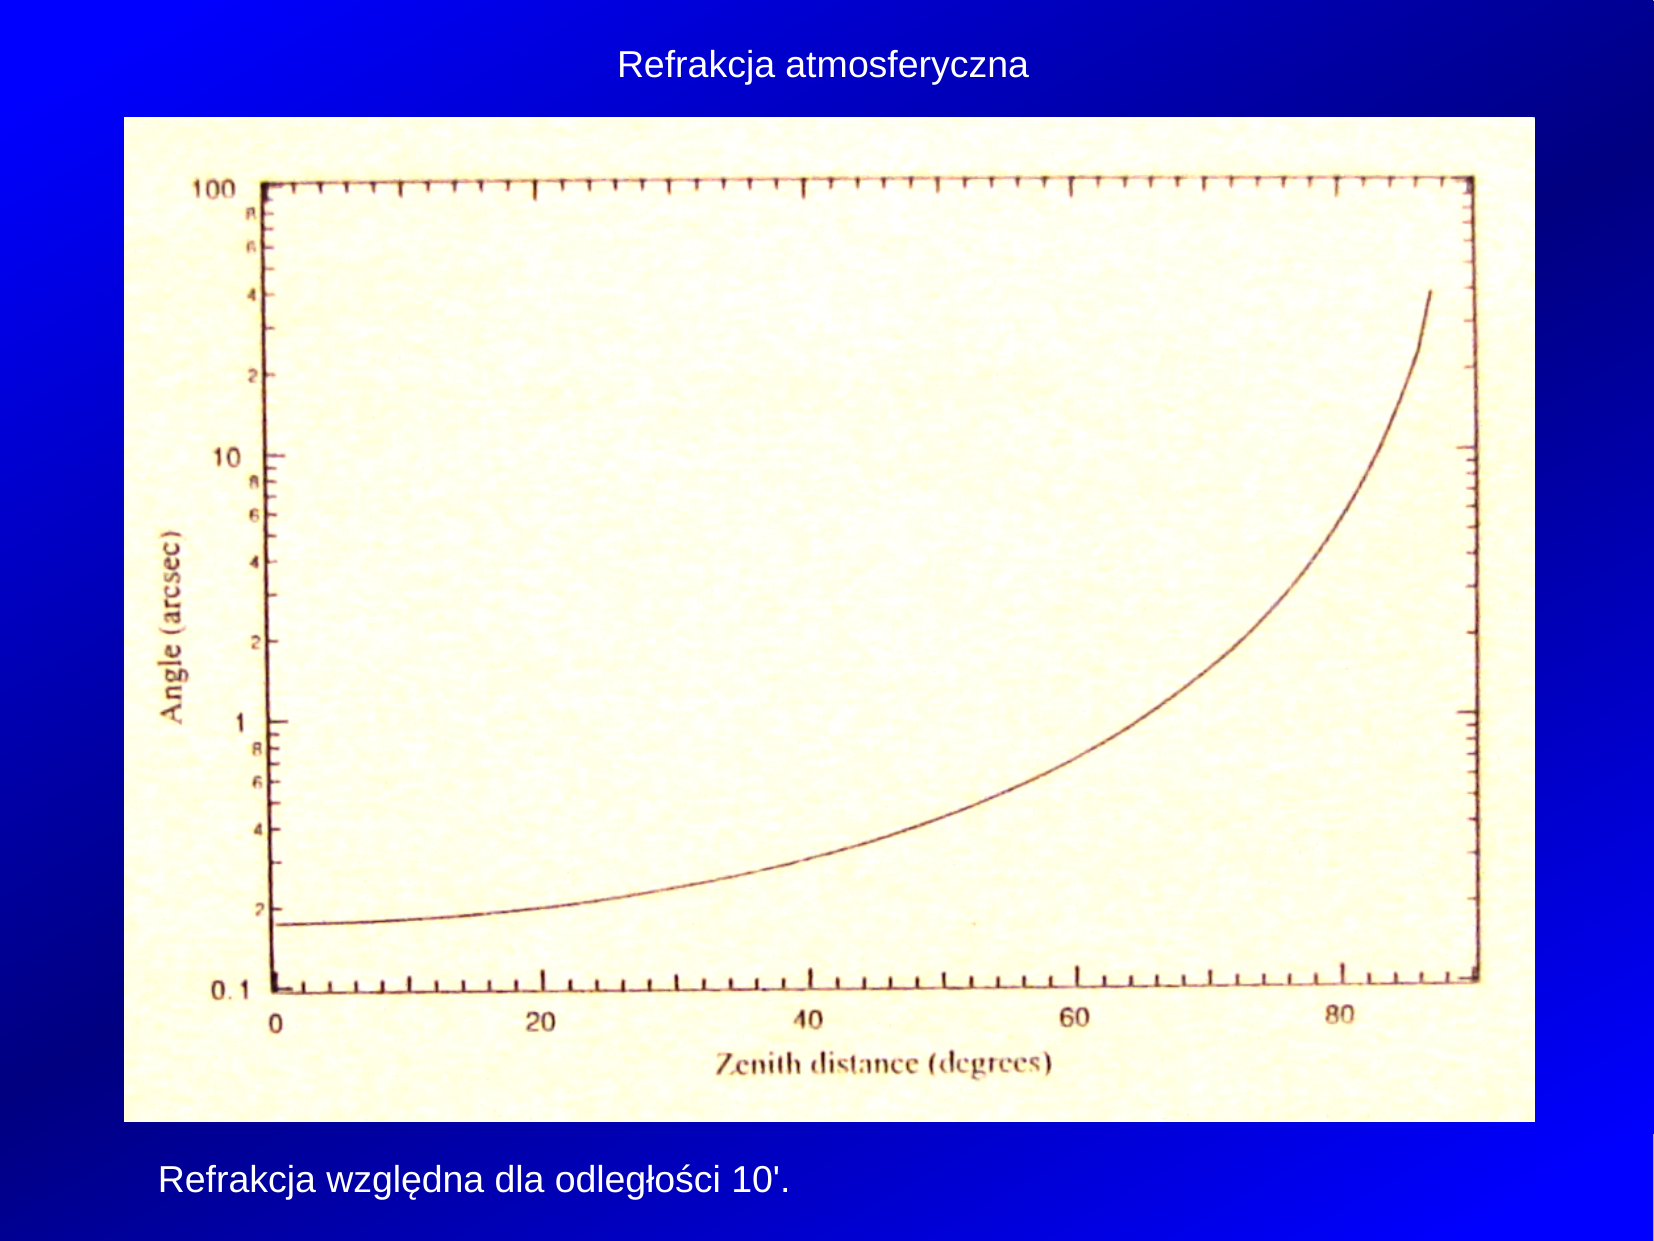

Refrakcja atmosferyczna
Refrakcja względna dla odległości 10'.